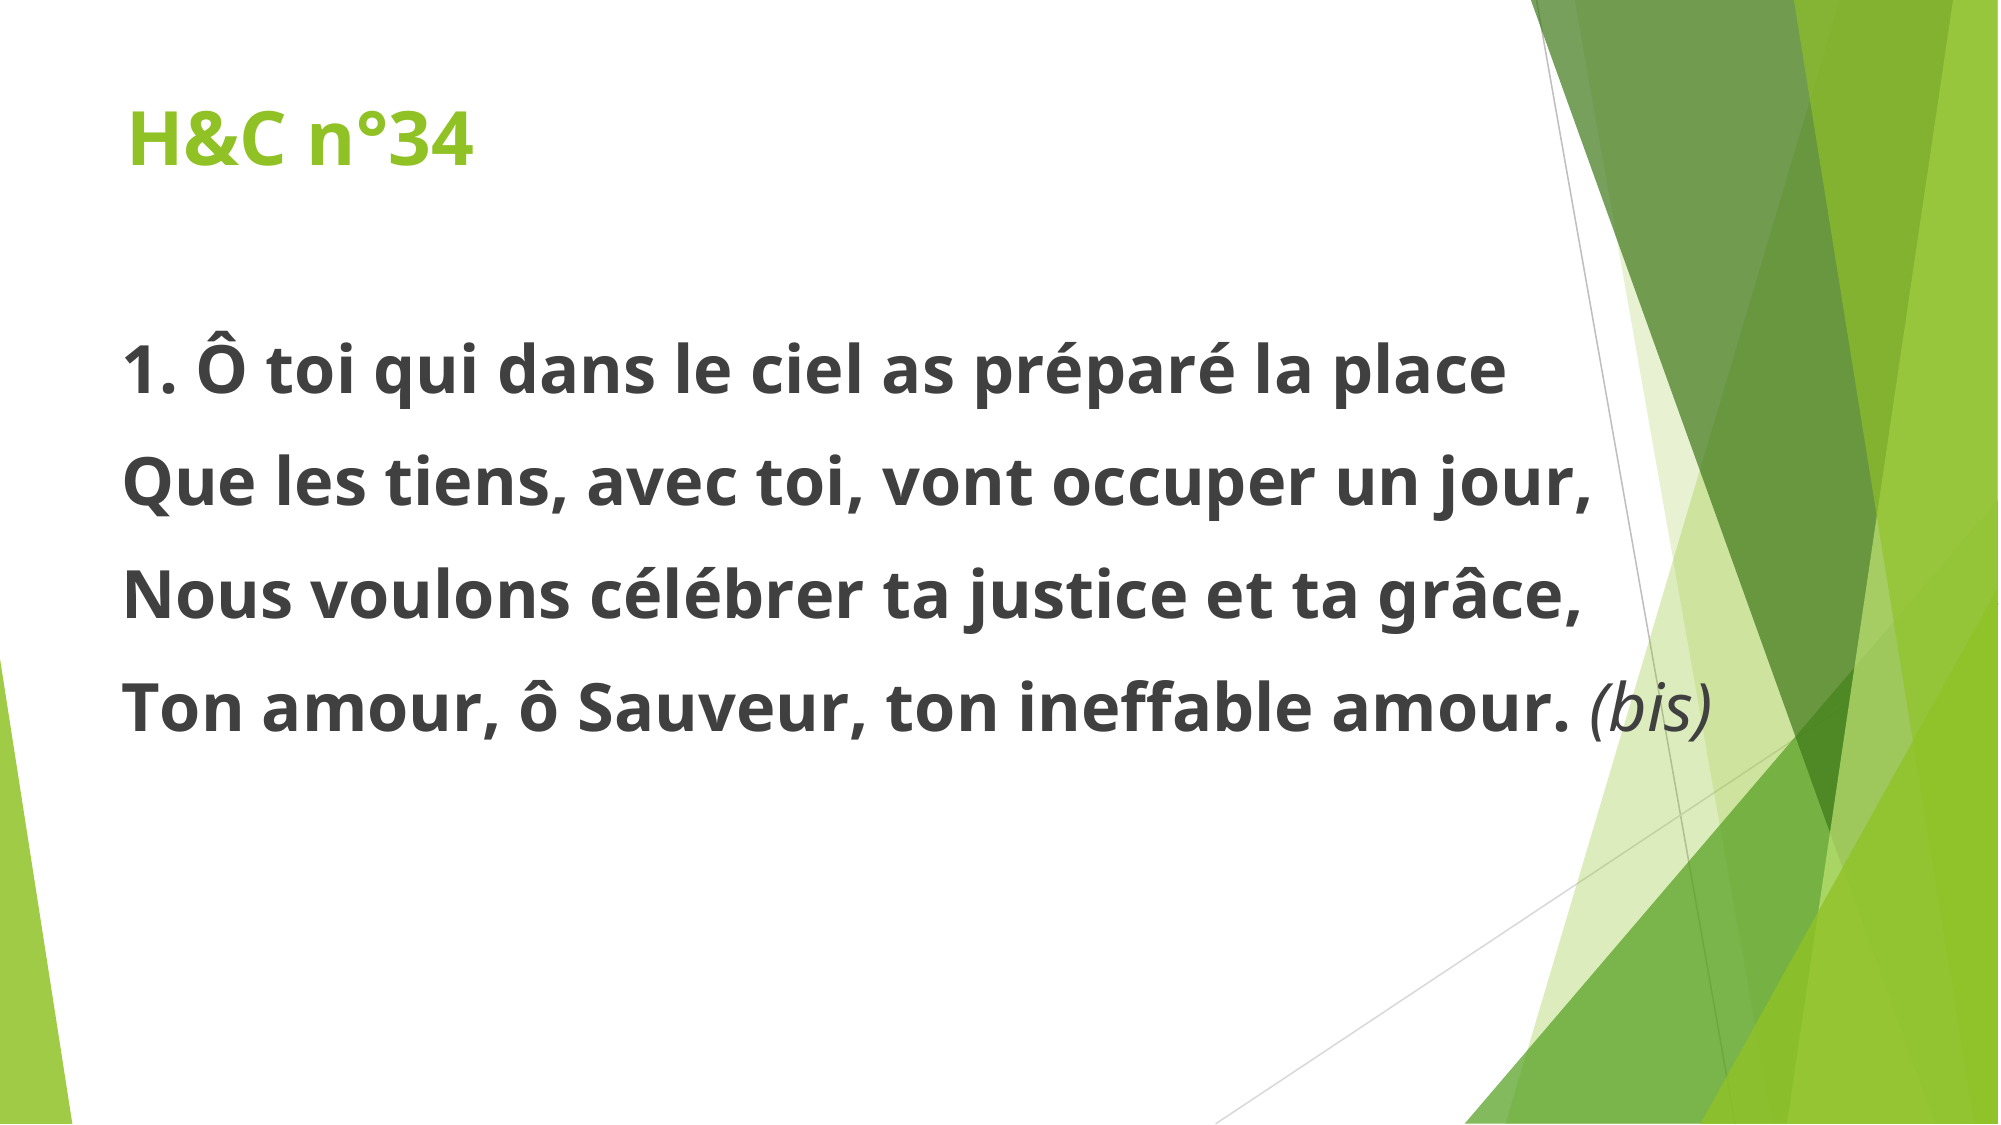

H&C n°34
1. Ô toi qui dans le ciel as préparé la place
Que les tiens, avec toi, vont occuper un jour,
Nous voulons célébrer ta justice et ta grâce,
Ton amour, ô Sauveur, ton ineffable amour. (bis)